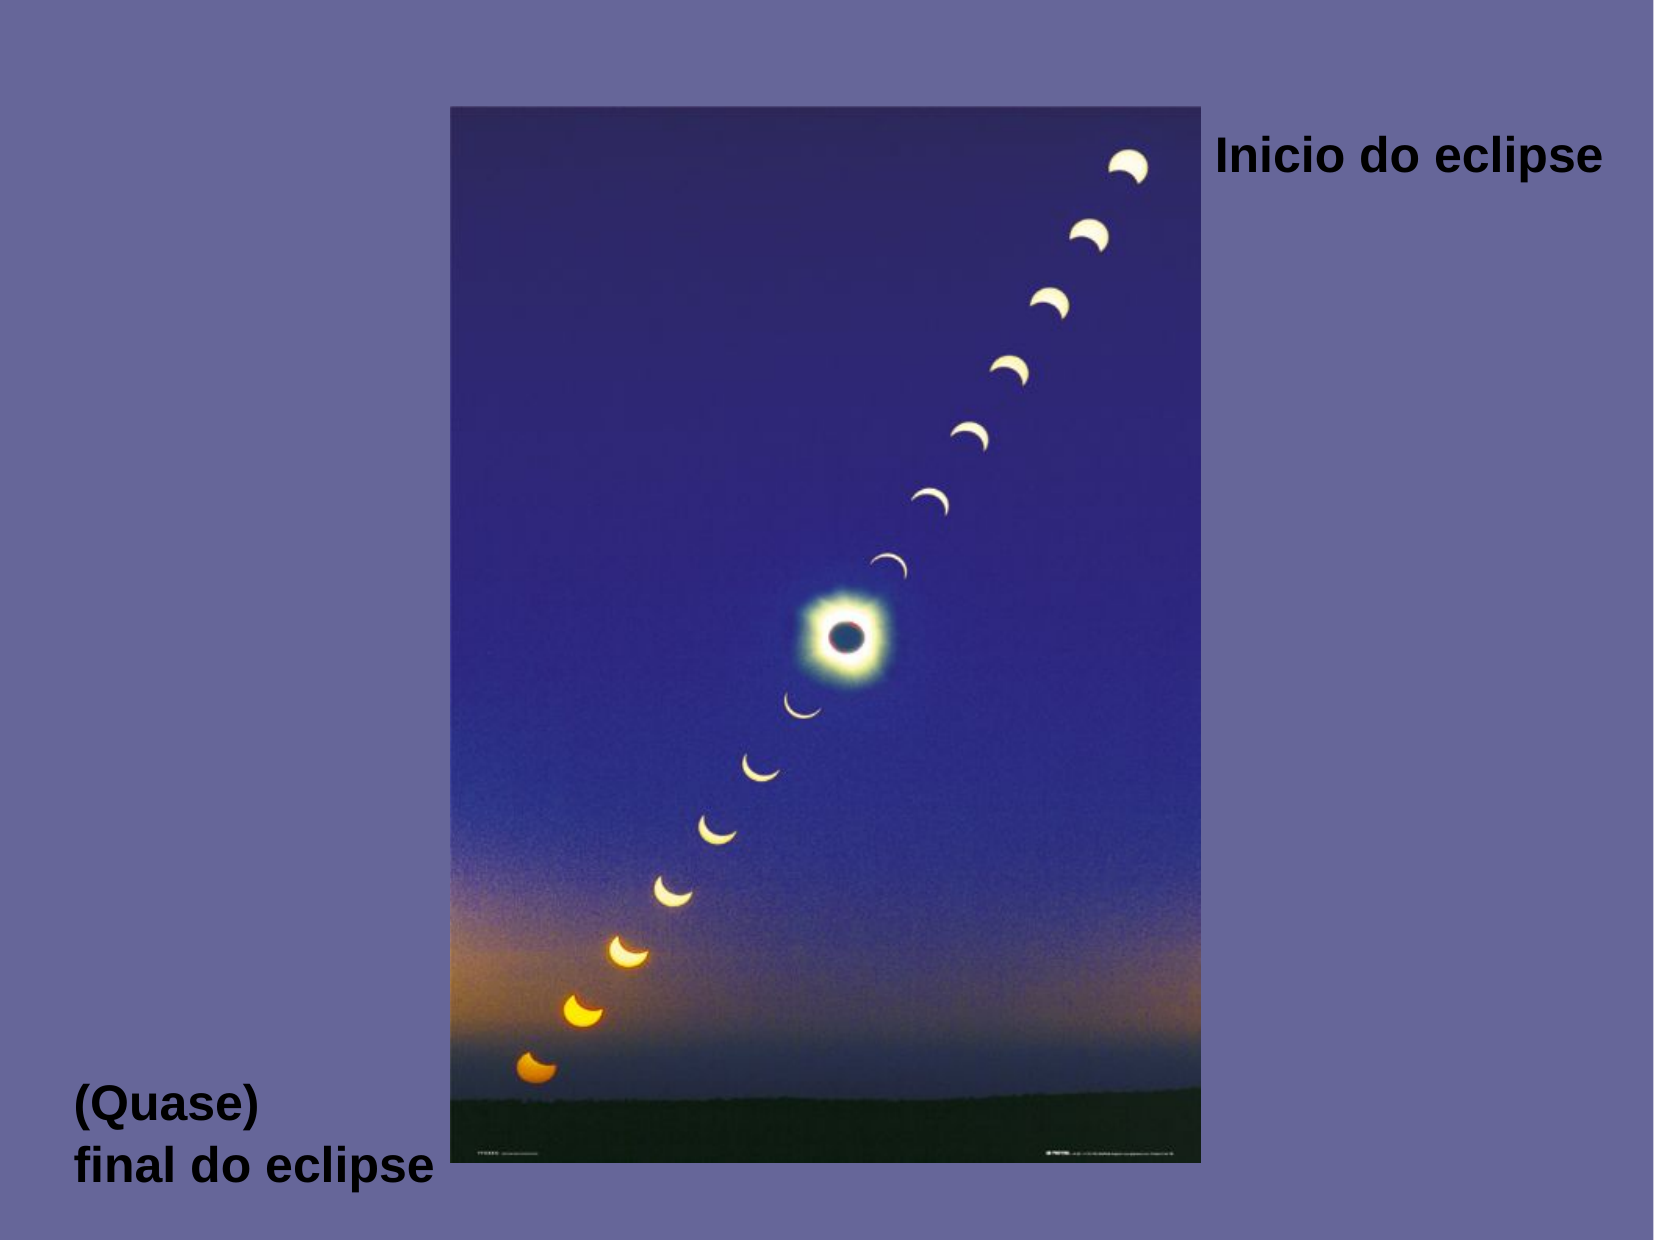

#
Inicio do eclipse
(Quase)
final do eclipse